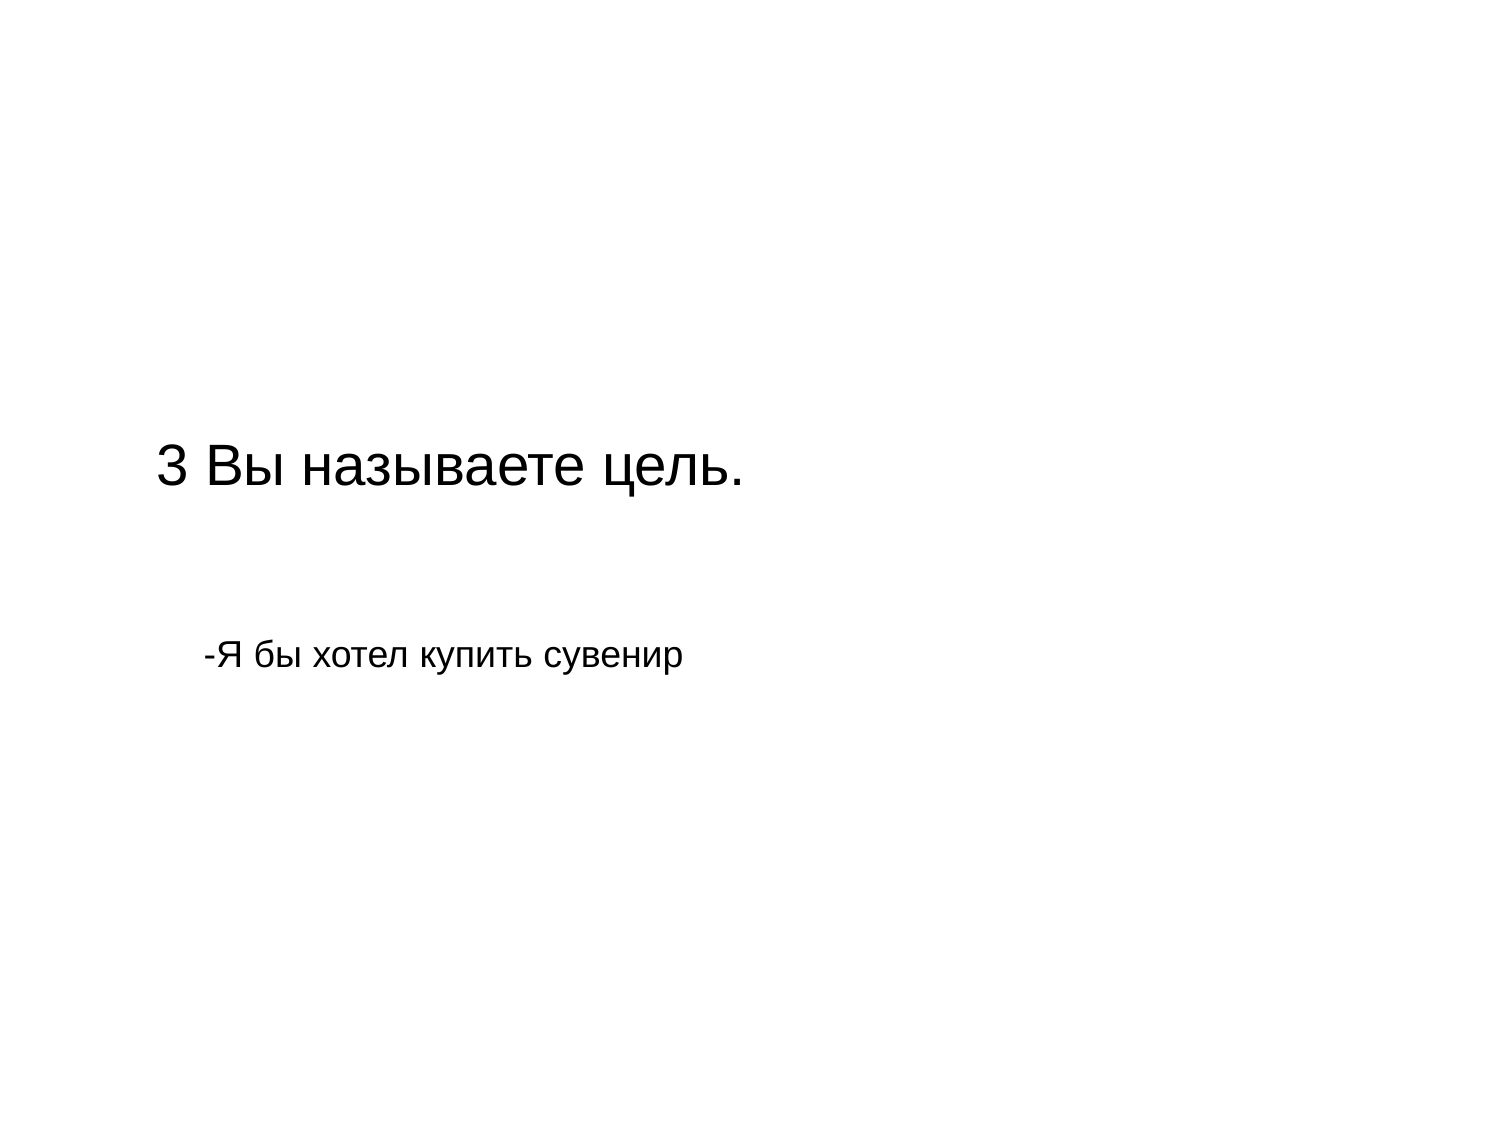

3 Вы называете цель.
-Я бы хотел купить сувенир